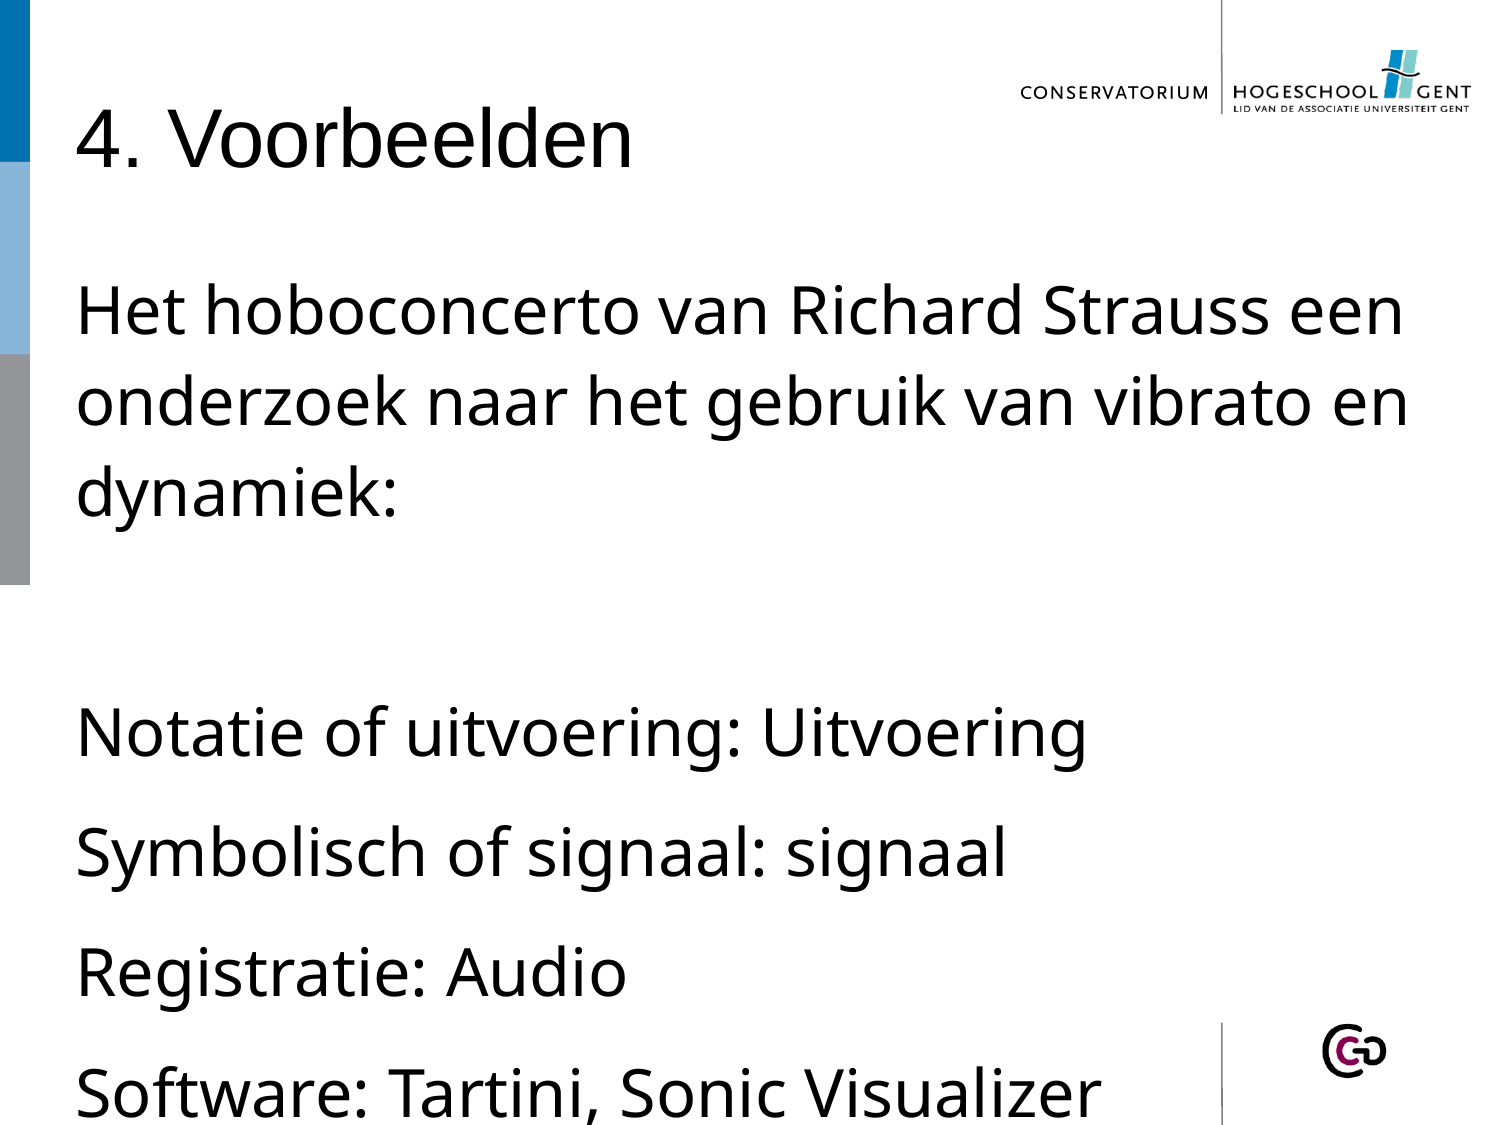

# 4. Voorbeelden
Het hoboconcerto van Richard Strauss een onderzoek naar het gebruik van vibrato en dynamiek:
Notatie of uitvoering: Uitvoering
Symbolisch of signaal: signaal
Registratie: Audio
Software: Tartini, Sonic Visualizer